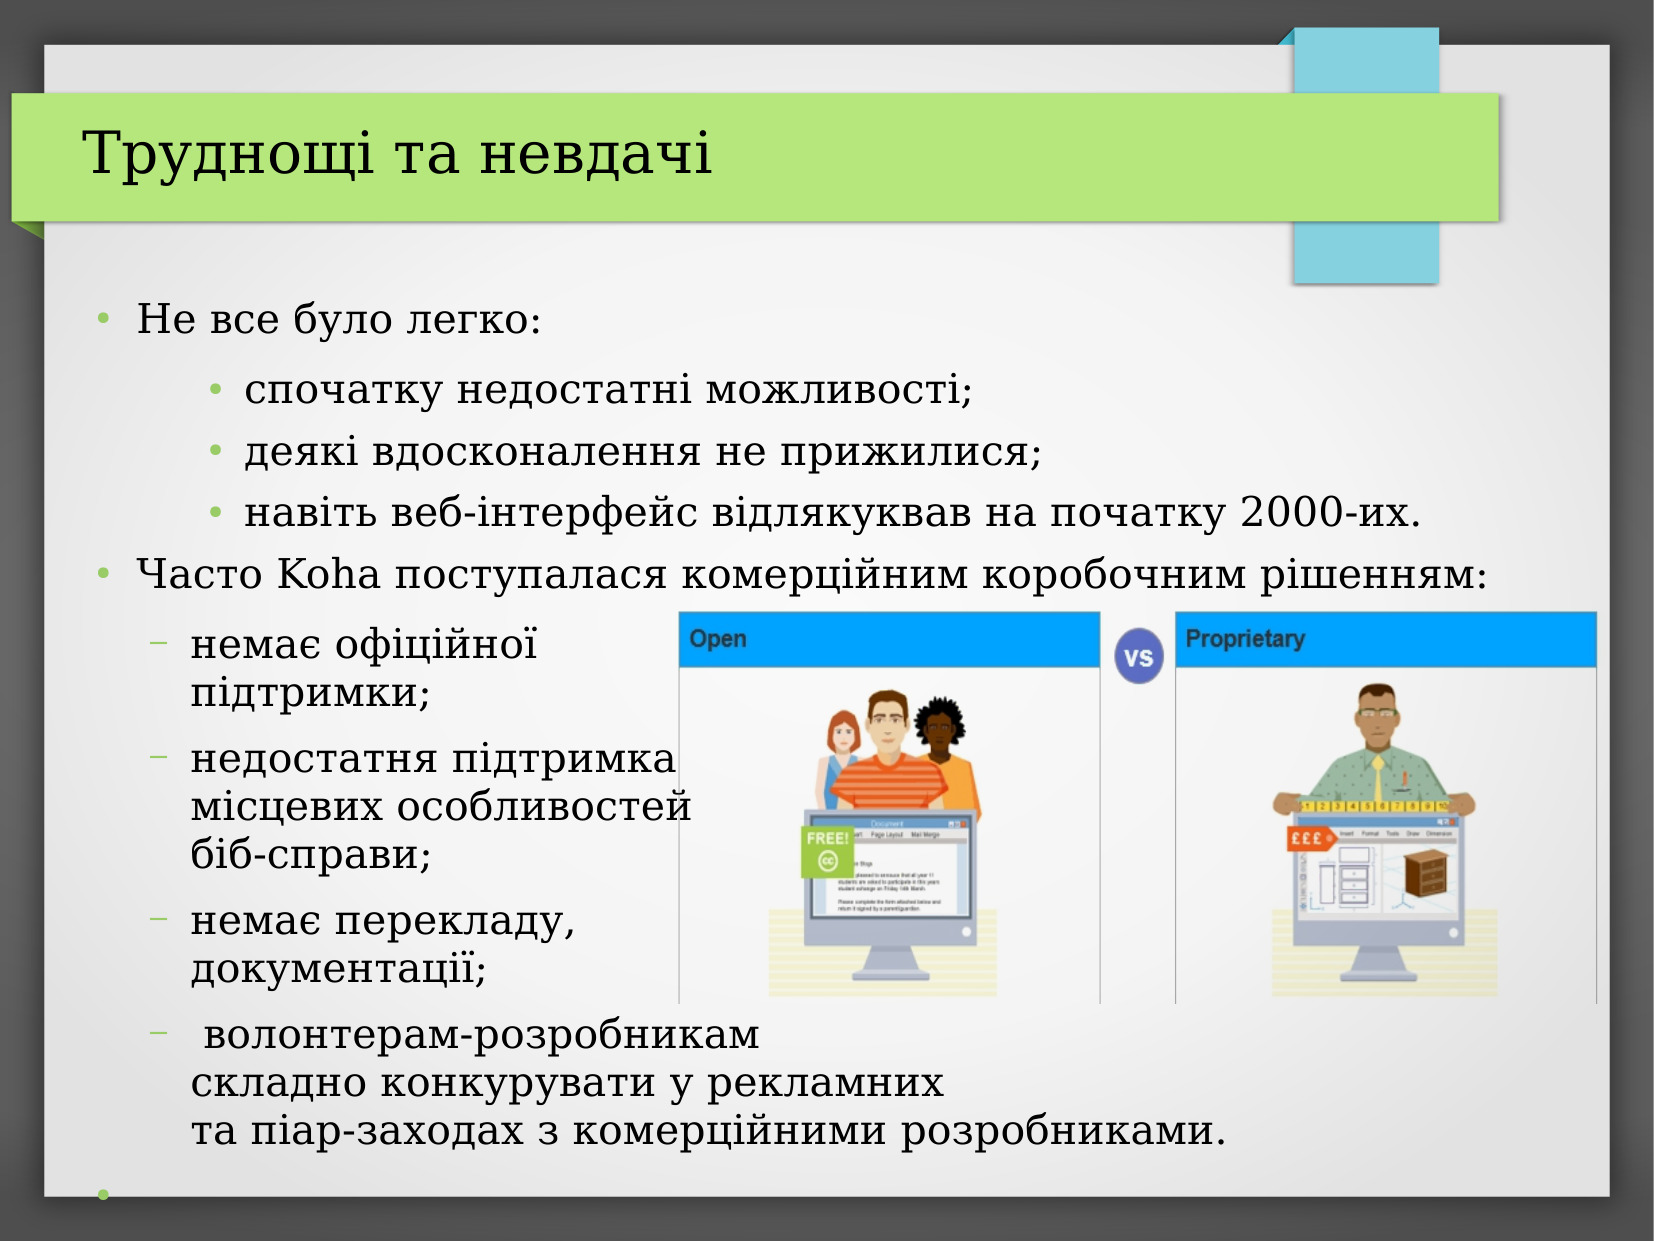

# Труднощі та невдачі
Не все було легко:
спочатку недостатні можливості;
деякі вдосконалення не прижилися;
навіть веб-інтерфейс відлякуквав на початку 2000-их.
Часто Koha поступалася комерційним коробочним рішенням:
немає офіційної
підтримки;
недостатня підтримка
місцевих особливостей
біб-справи;
немає перекладу,
документації;
 волонтерам-розробникам
складно конкурувати у рекламних
та піар-заходах з комерційними розробниками.